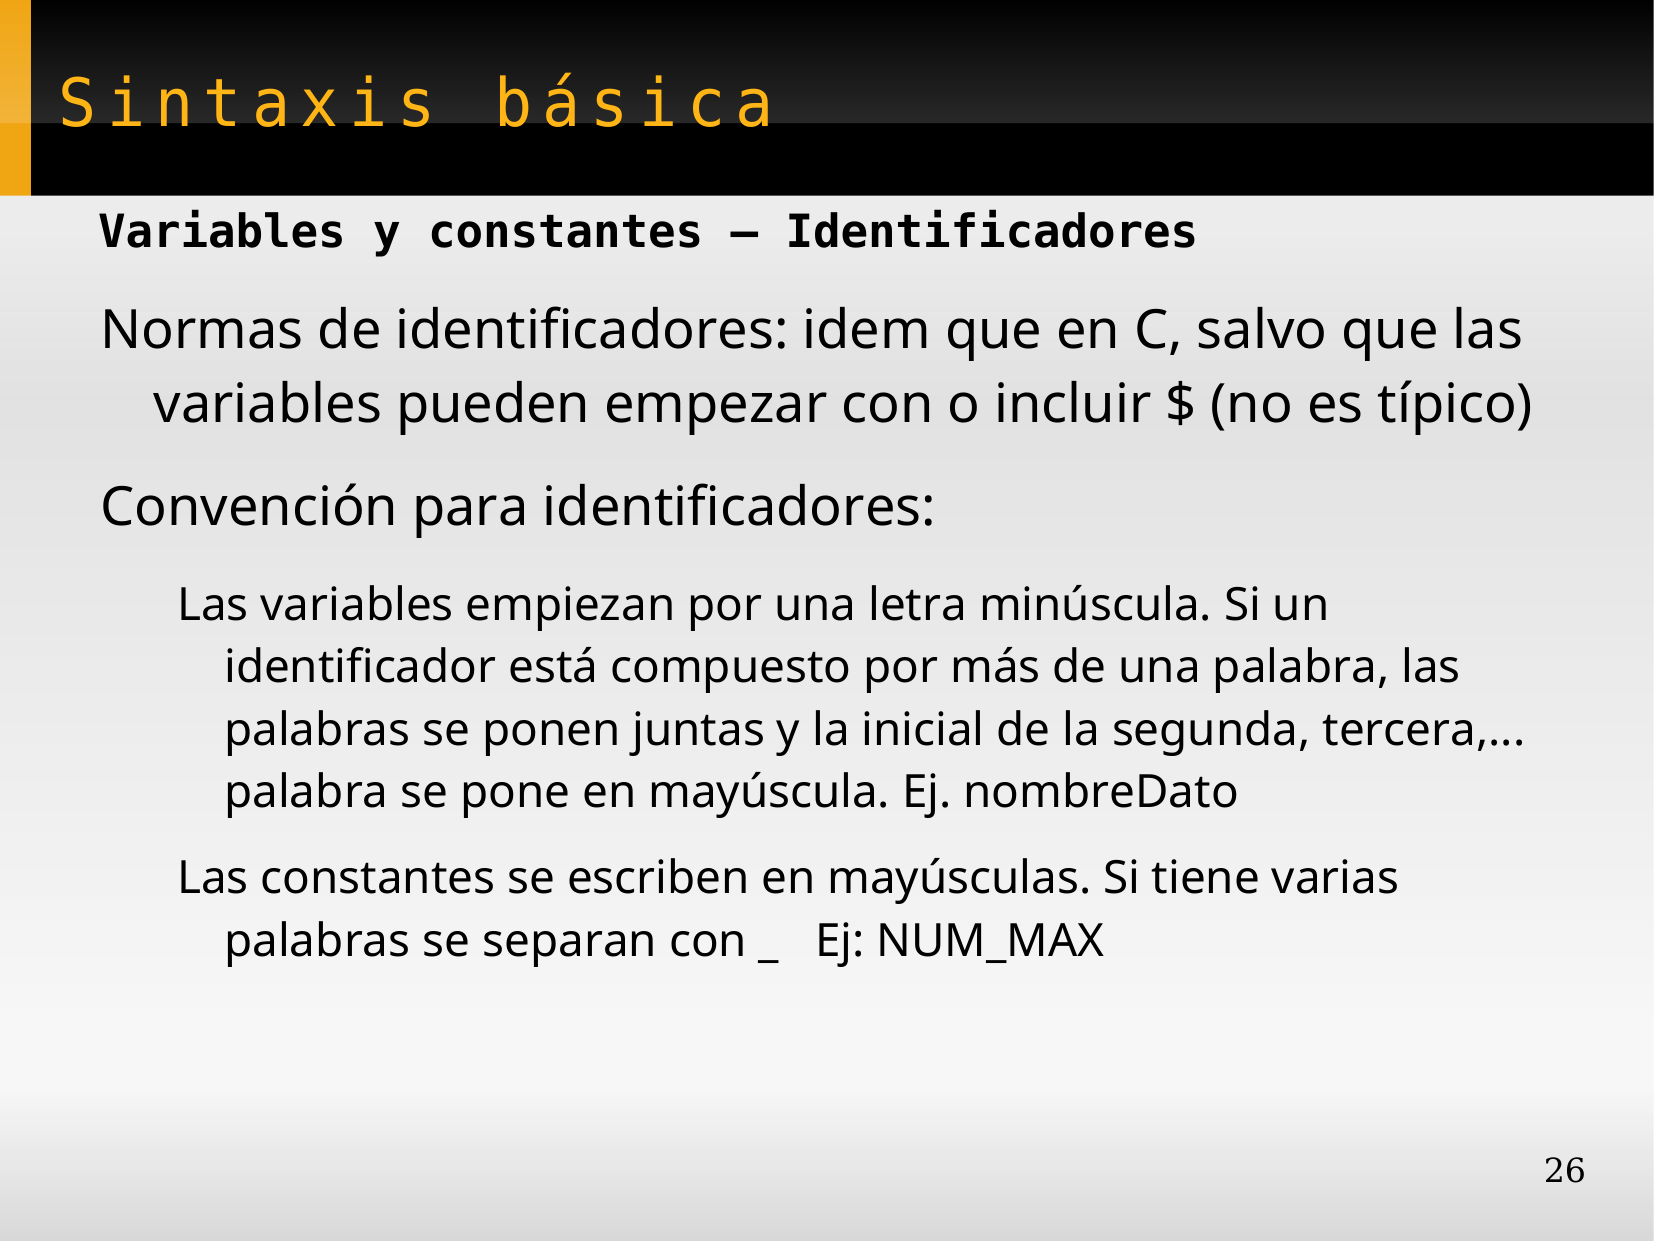

# Sintaxis básica
Variables y constantes – Identificadores
Normas de identificadores: idem que en C, salvo que las variables pueden empezar con o incluir $ (no es típico)
Convención para identificadores:
Las variables empiezan por una letra minúscula. Si un identificador está compuesto por más de una palabra, las palabras se ponen juntas y la inicial de la segunda, tercera,... palabra se pone en mayúscula. Ej. nombreDato
Las constantes se escriben en mayúsculas. Si tiene varias palabras se separan con _ Ej: NUM_MAX
26